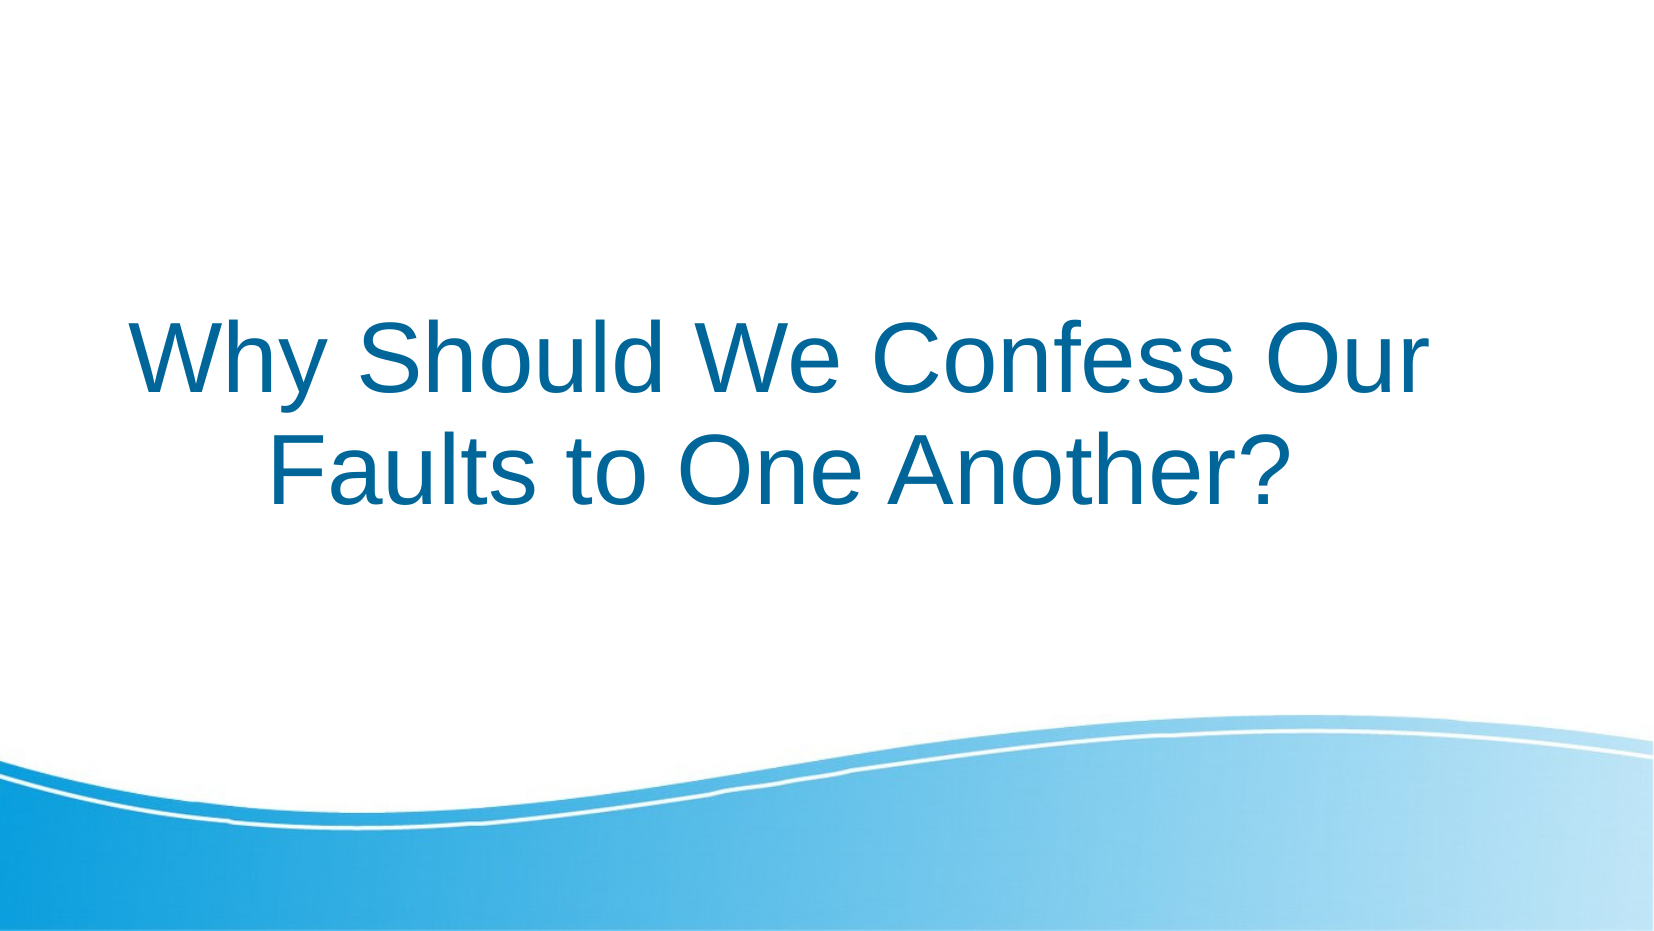

# Why Should We Confess Our Faults to One Another?